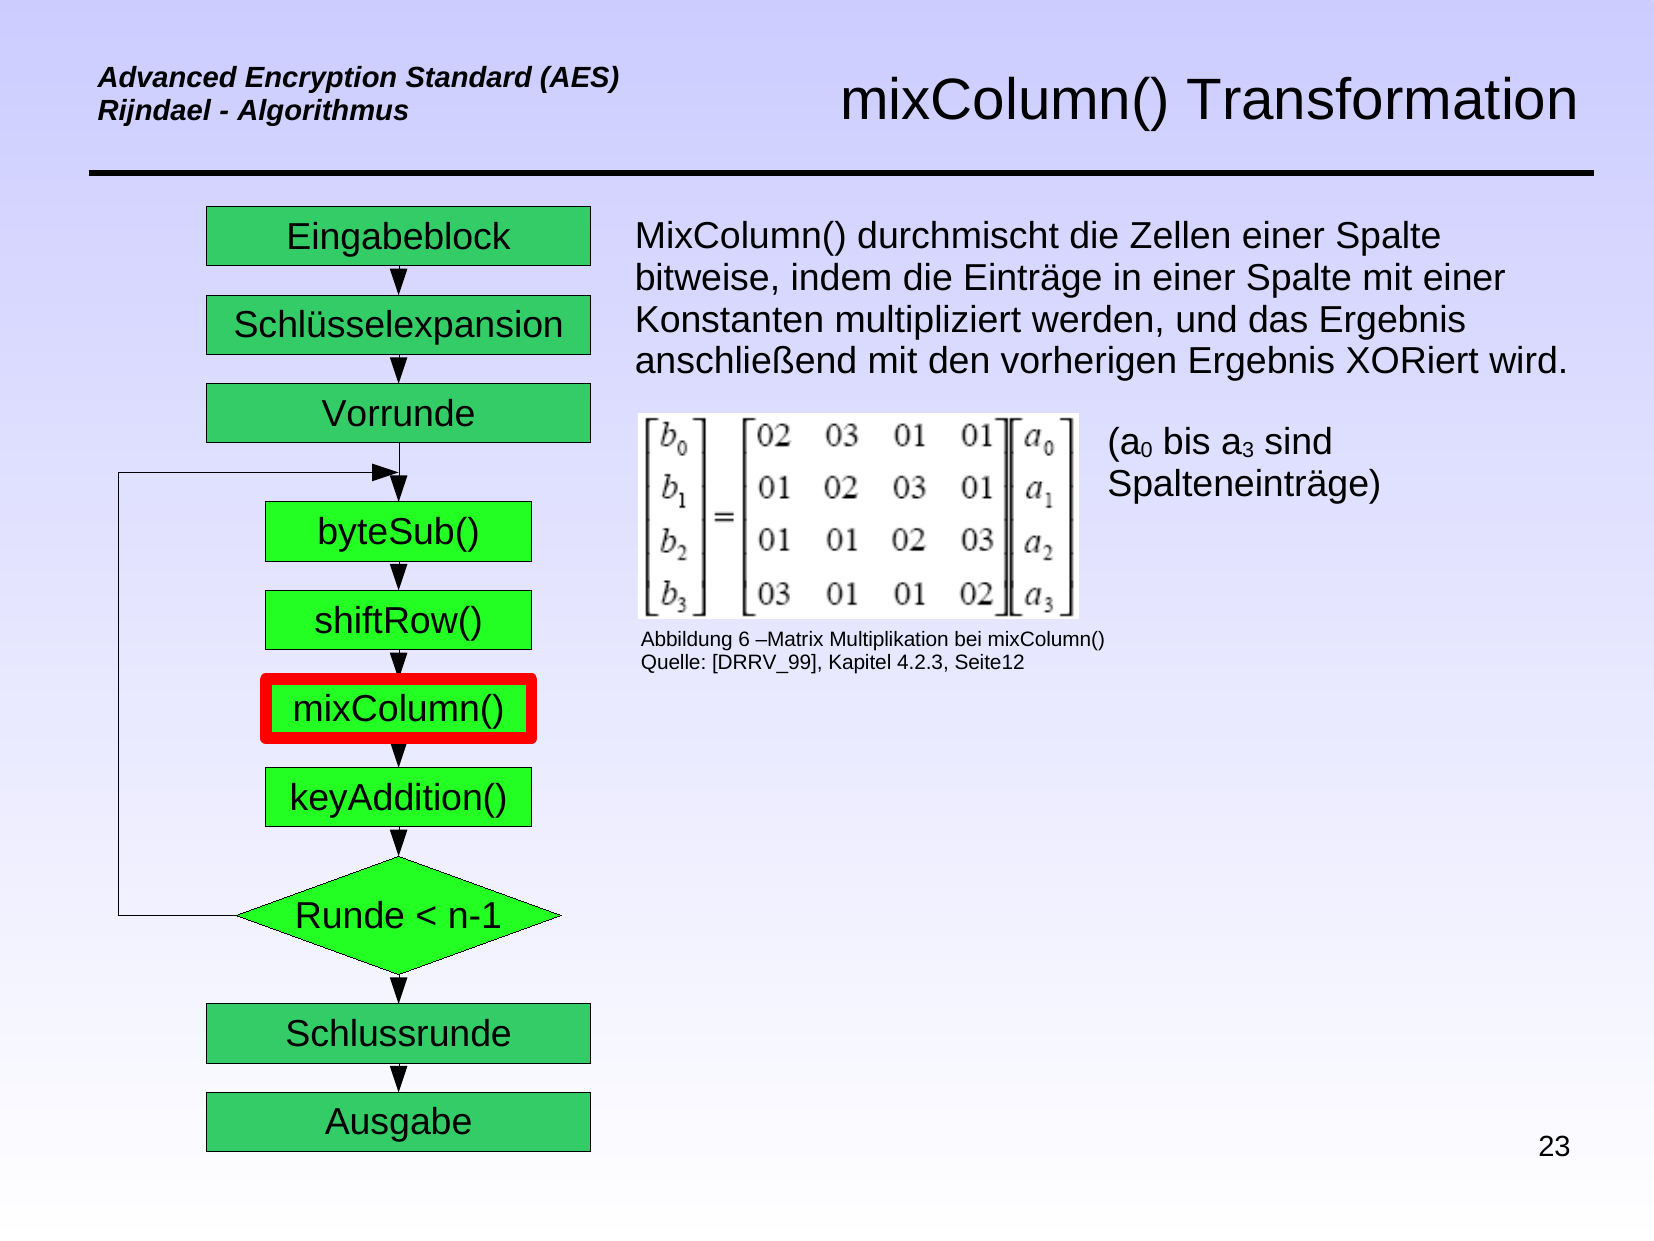

Advanced Encryption Standard (AES)
Rijndael - Algorithmus
mixColumn() Transformation
Eingabeblock
MixColumn() durchmischt die Zellen einer Spalte bitweise, indem die Einträge in einer Spalte mit einer Konstanten multipliziert werden, und das Ergebnis anschließend mit den vorherigen Ergebnis XORiert wird.
Schlüsselexpansion
Vorrunde
(a0 bis a3 sind Spalteneinträge)
byteSub()
shiftRow()
Abbildung 6 –Matrix Multiplikation bei mixColumn()
Quelle: [DRRV_99], Kapitel 4.2.3, Seite12
mixColumn()
keyAddition()
Runde < n-1
Schlussrunde
Ausgabe
23